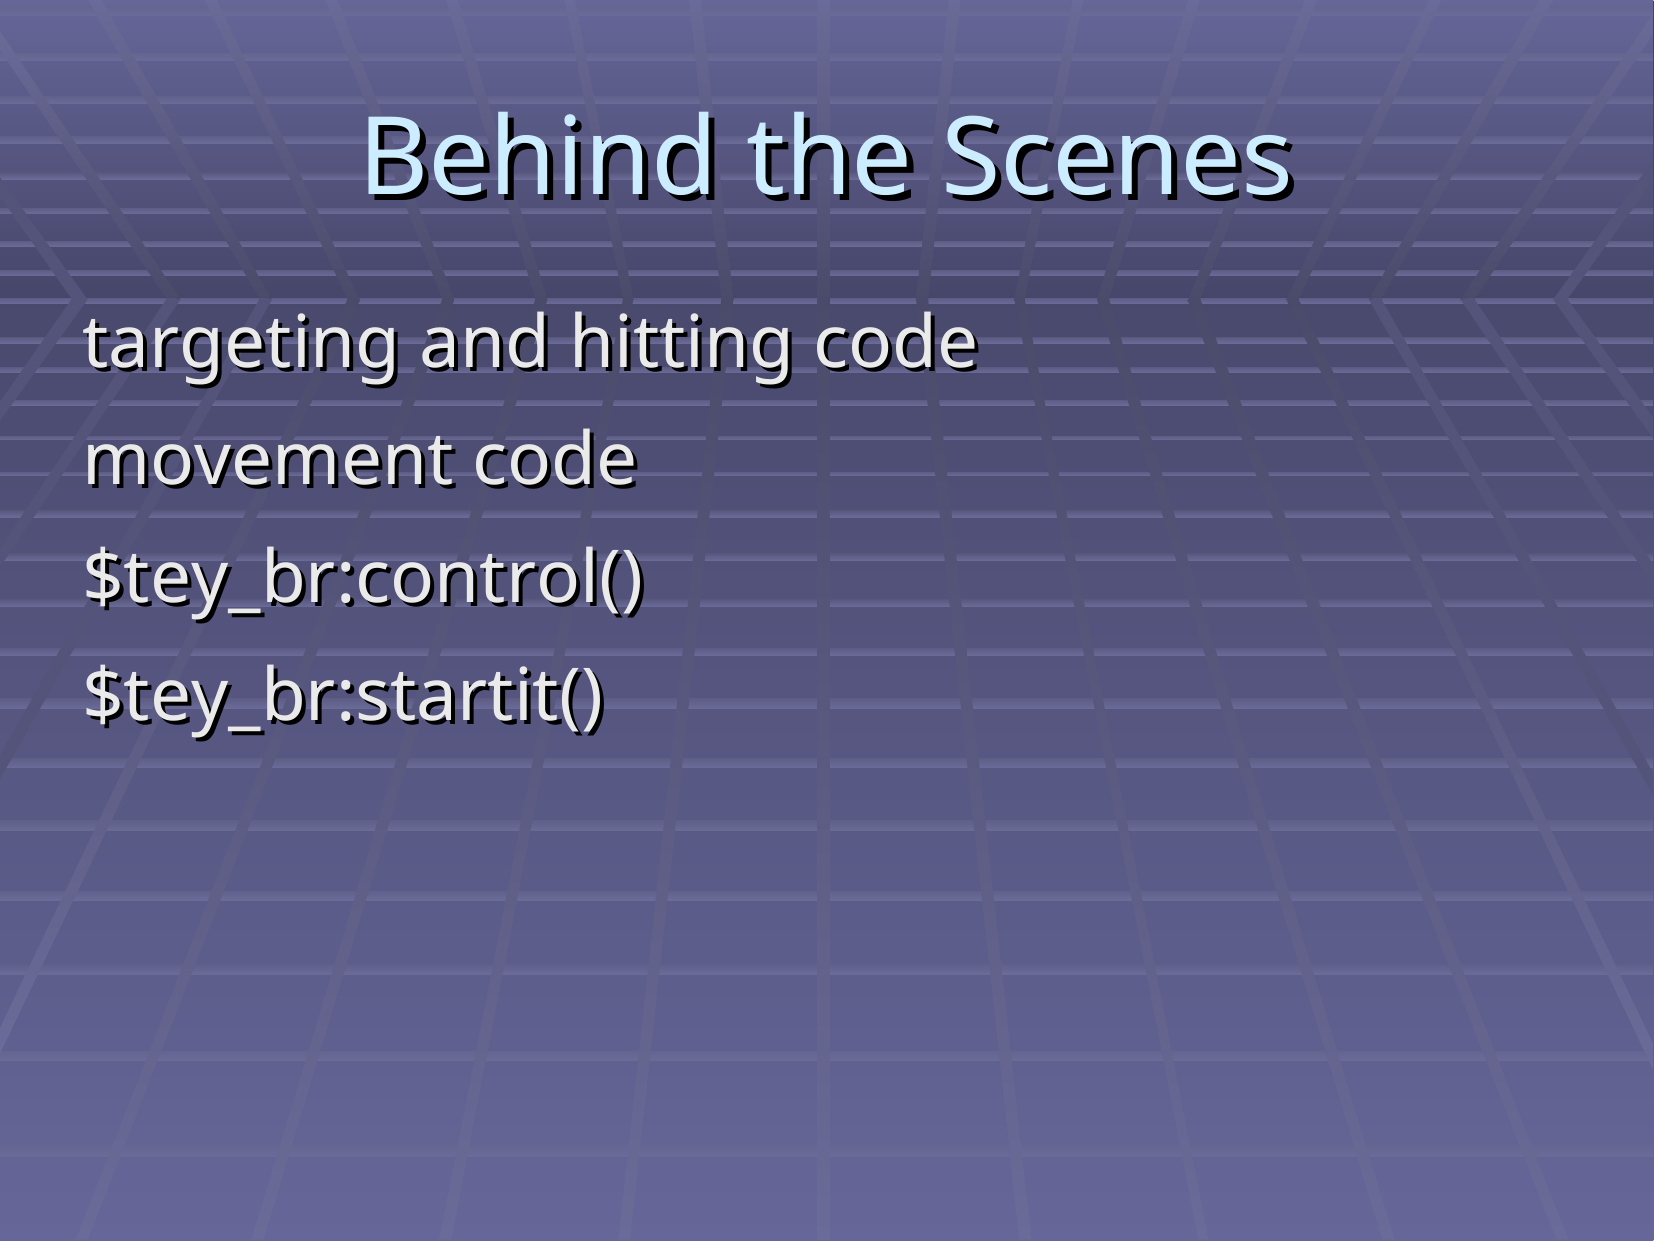

# Behind the Scenes
targeting and hitting code
movement code
$tey_br:control()
$tey_br:startit()